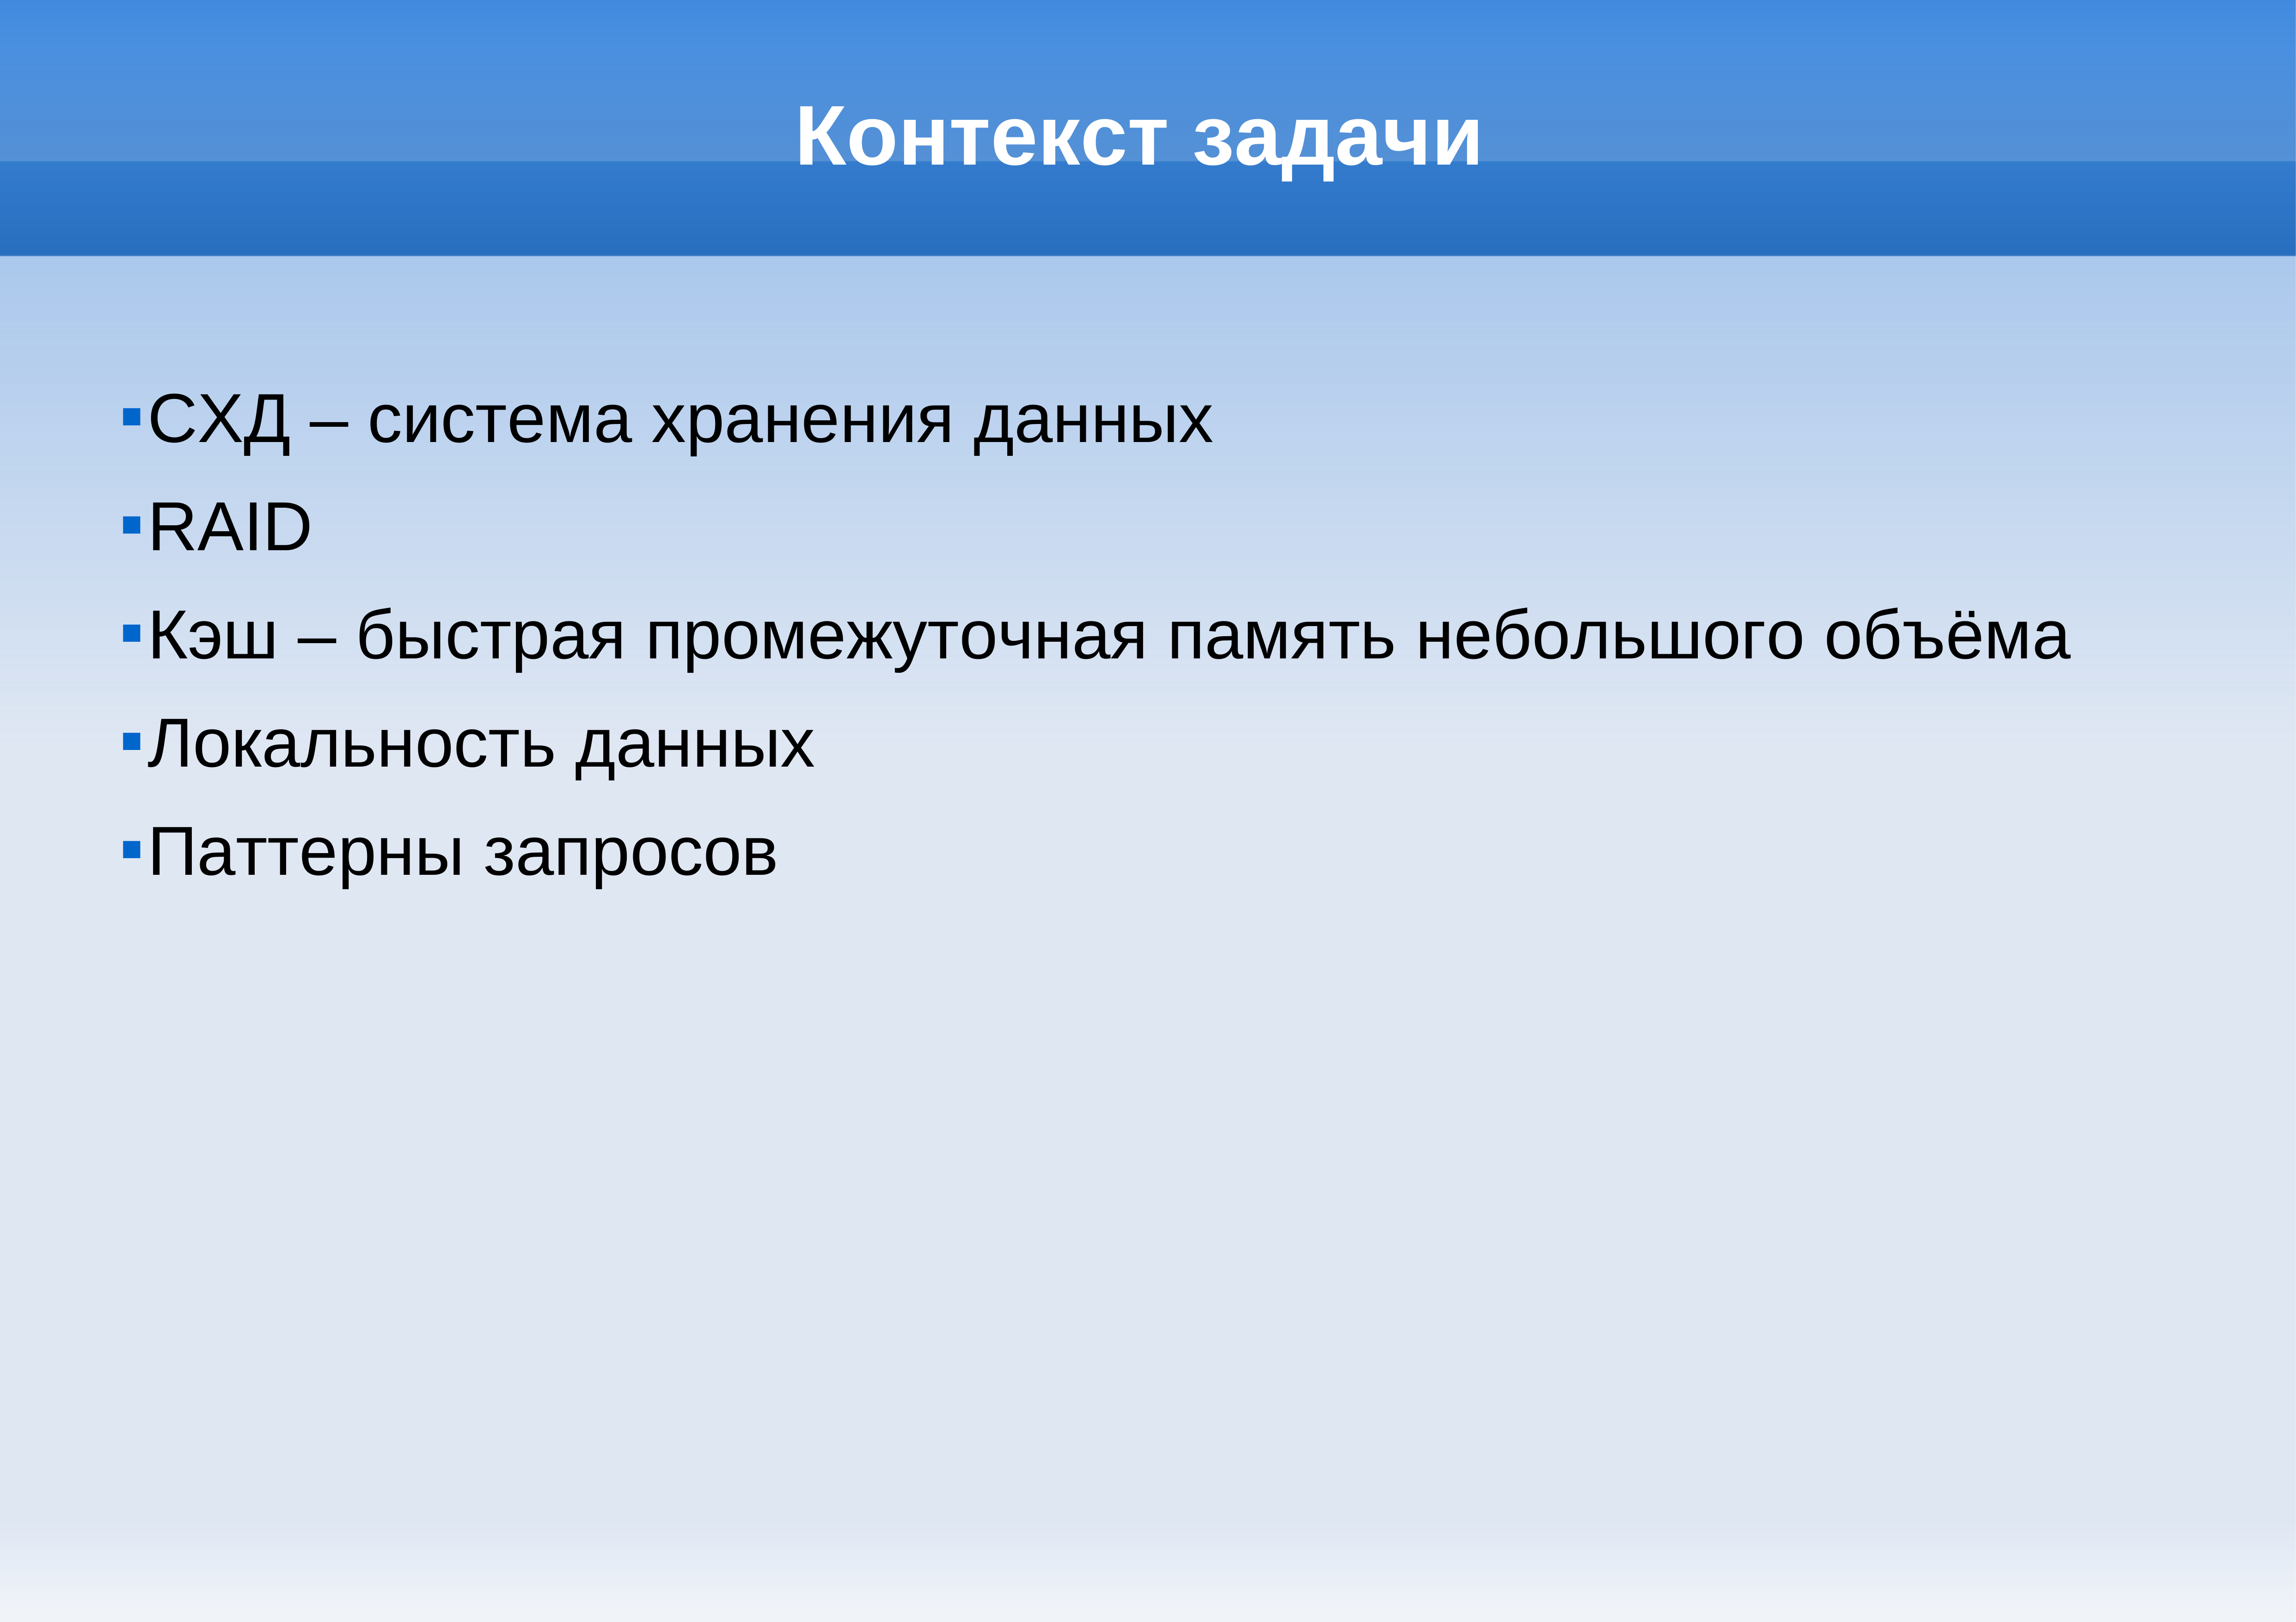

# Контекст задачи
СХД – система хранения данных
RAID
Кэш – быстрая промежуточная память небольшого объёма
Локальность данных
Паттерны запросов